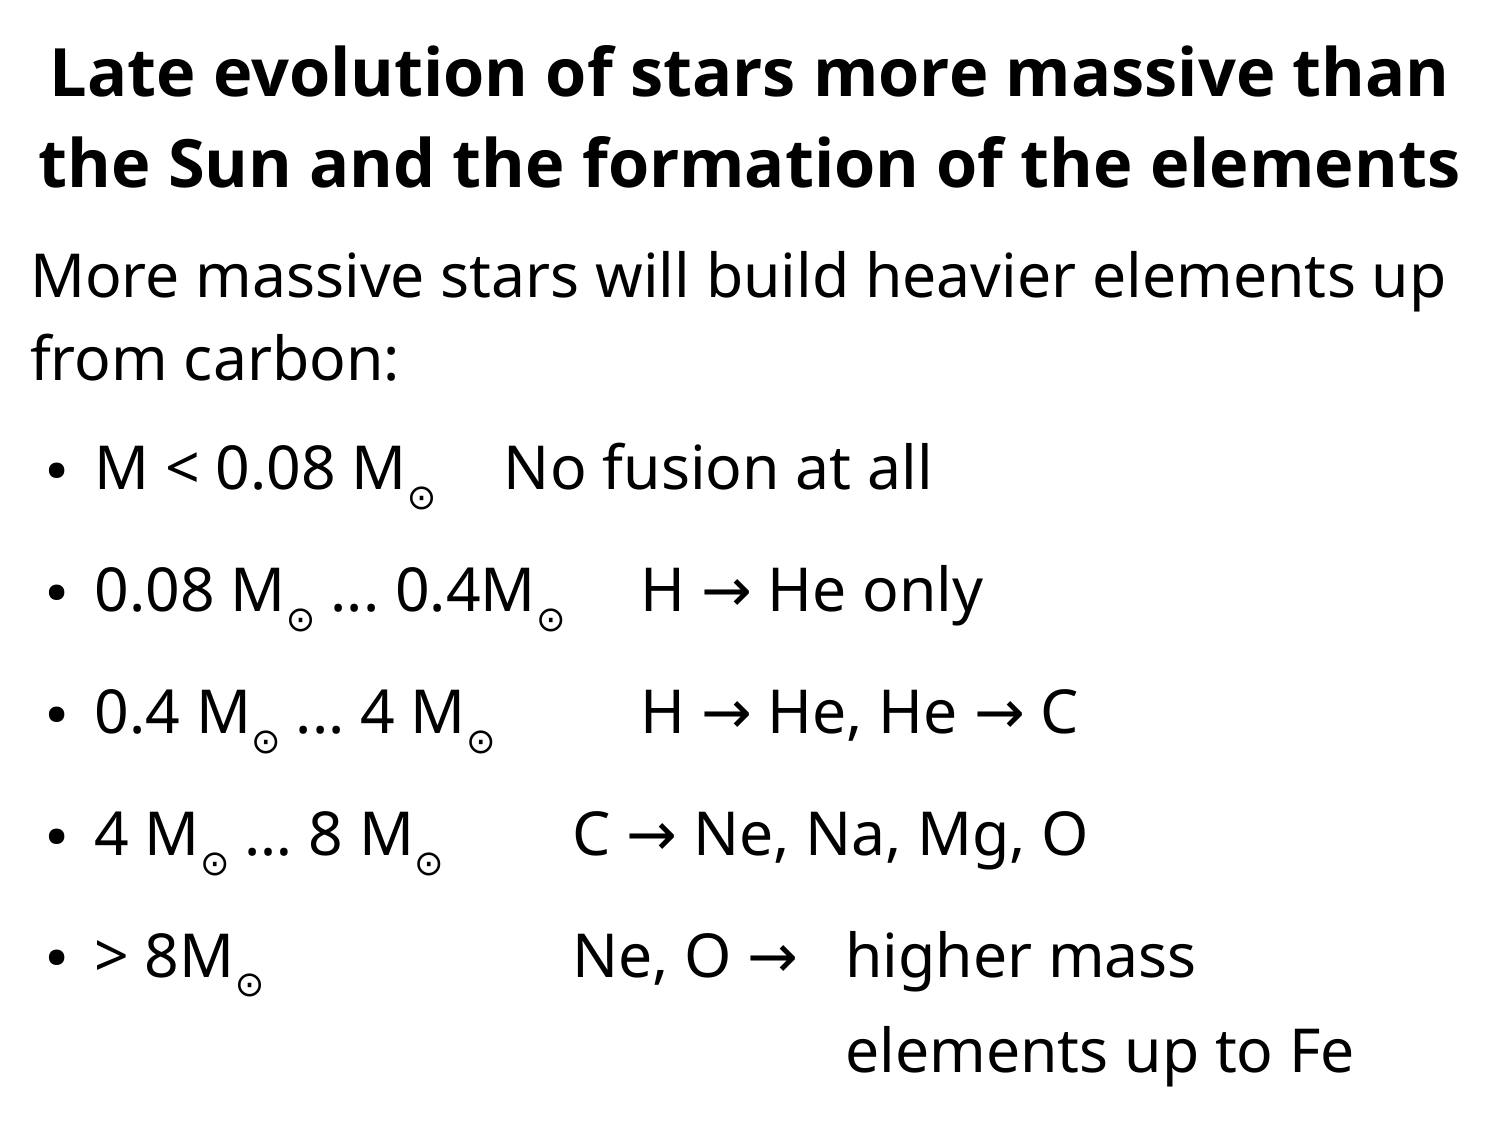

# Late evolution of stars more massive than the Sun and the formation of the elements
More massive stars will build heavier elements up from carbon:
M < 0.08 M⊙			No fusion at all
0.08 M⊙ ... 0.4M⊙ 	H → He only
0.4 M⊙ ... 4 M⊙ 	 	H → He, He → C
4 M⊙ … 8 M⊙ 	 	C → Ne, Na, Mg, O
> 8M⊙ 	 	 	 	 	Ne, O → 	higher mass
 	 	 	 	 	 	 	 	 	 	 	elements up to Fe